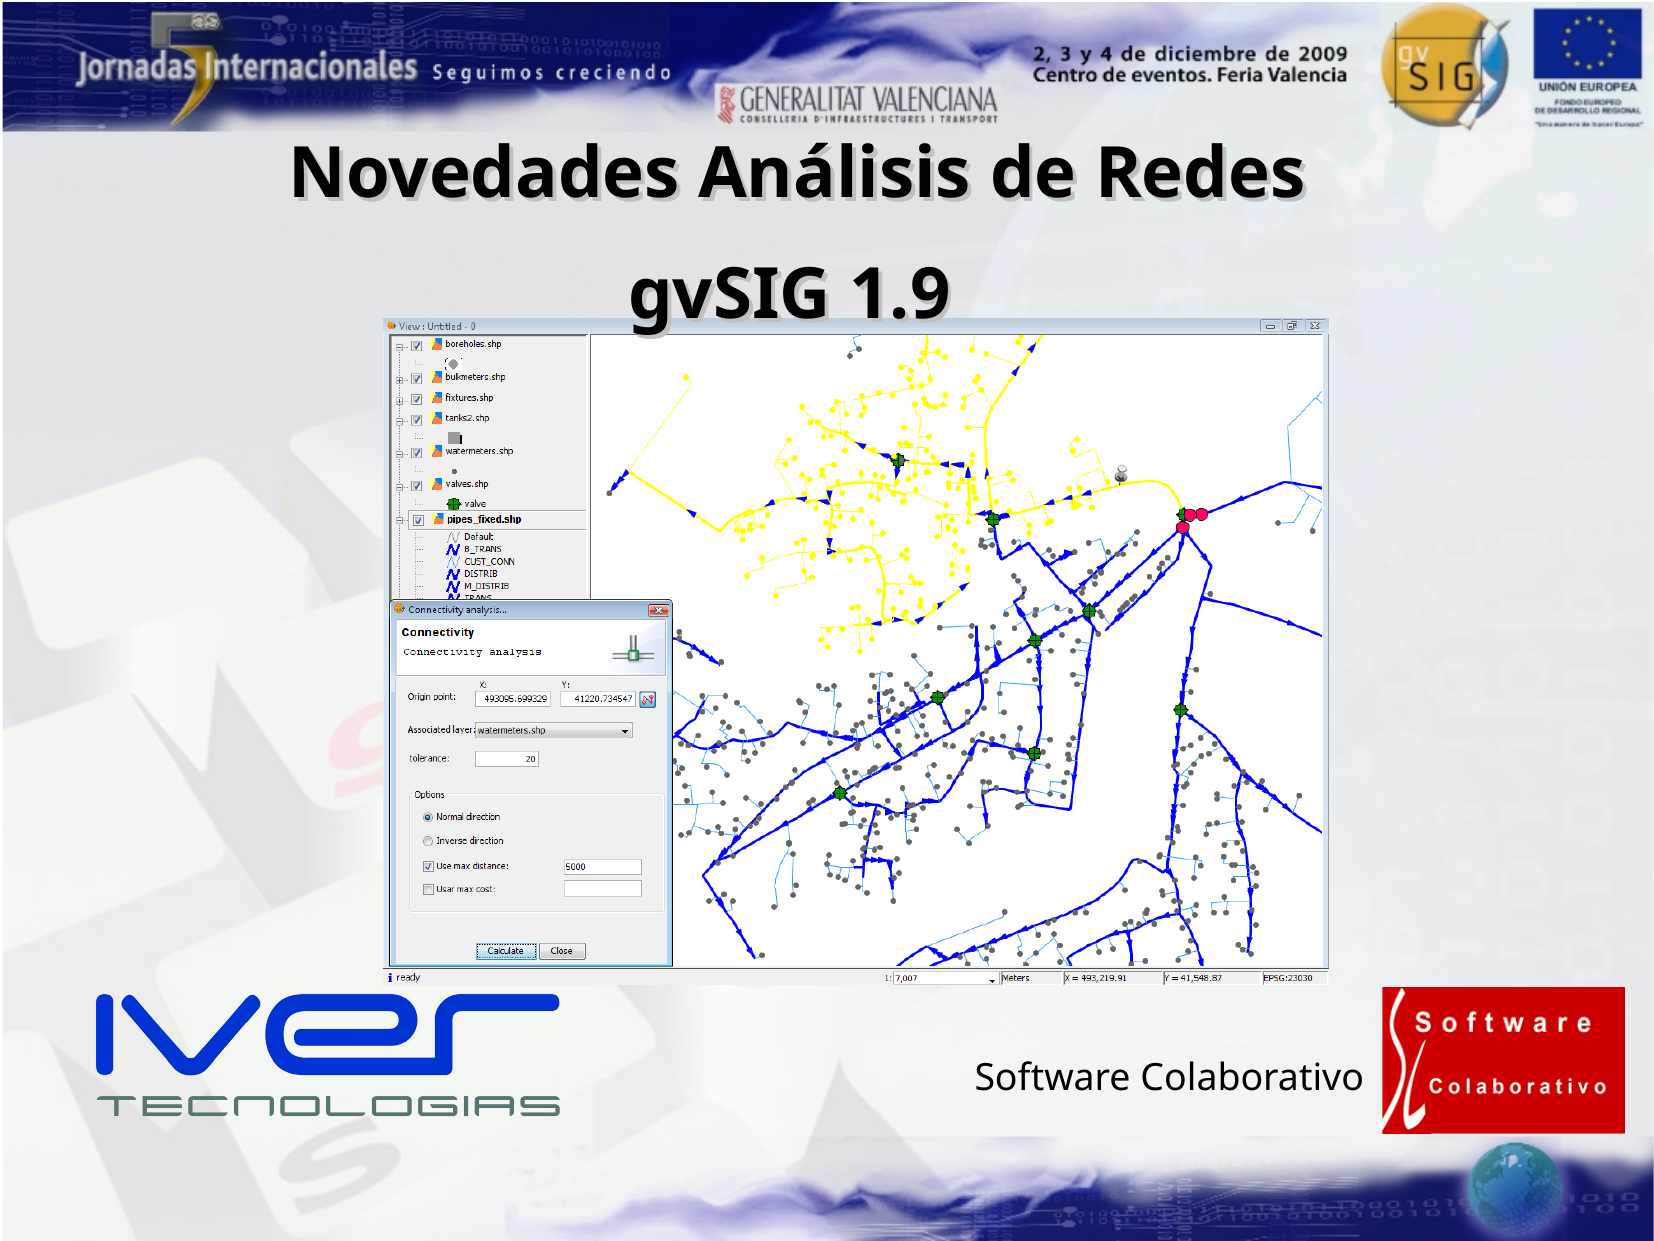

Novedades Análisis de Redes
gvSIG 1.9
Software Colaborativo